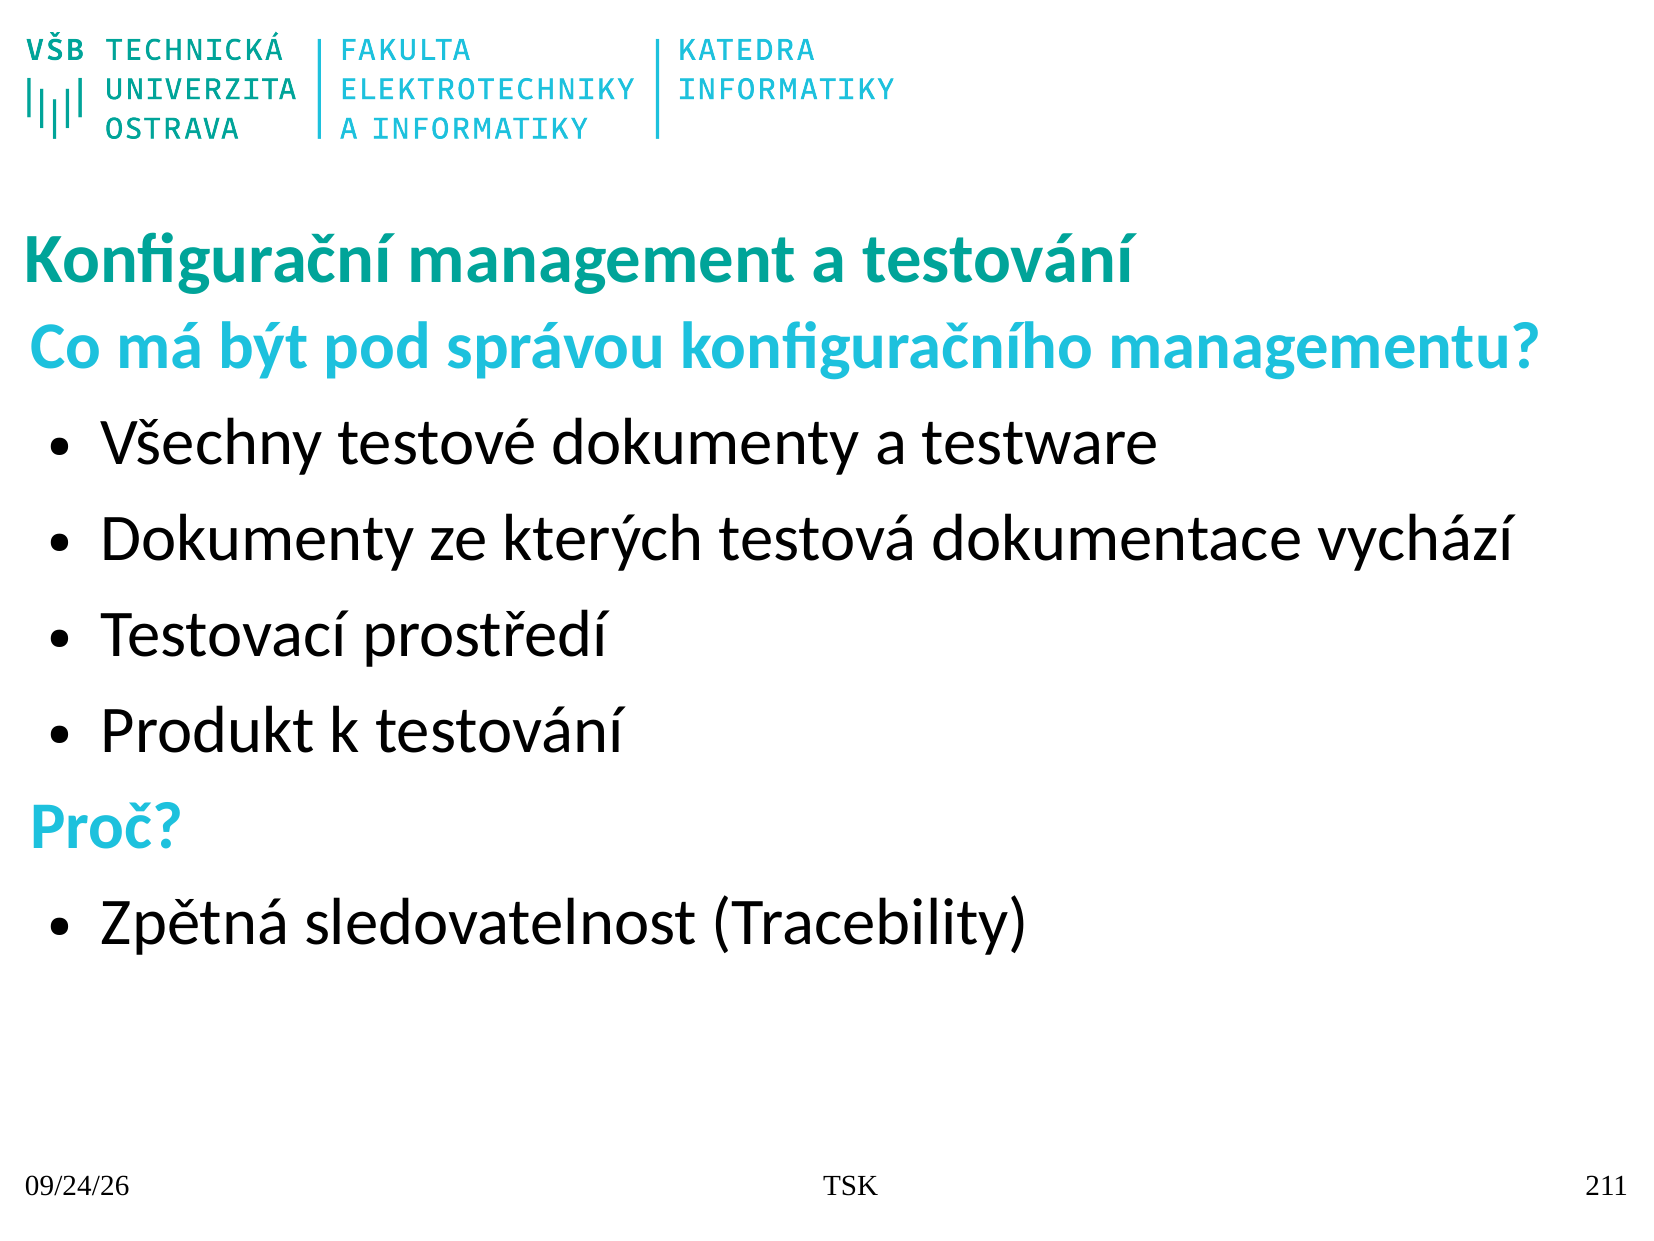

# Konfigurační management a testování
Co má být pod správou konfiguračního managementu?
Všechny testové dokumenty a testware
Dokumenty ze kterých testová dokumentace vychází
Testovací prostředí
Produkt k testování
Proč?
Zpětná sledovatelnost (Tracebility)
TSK
211